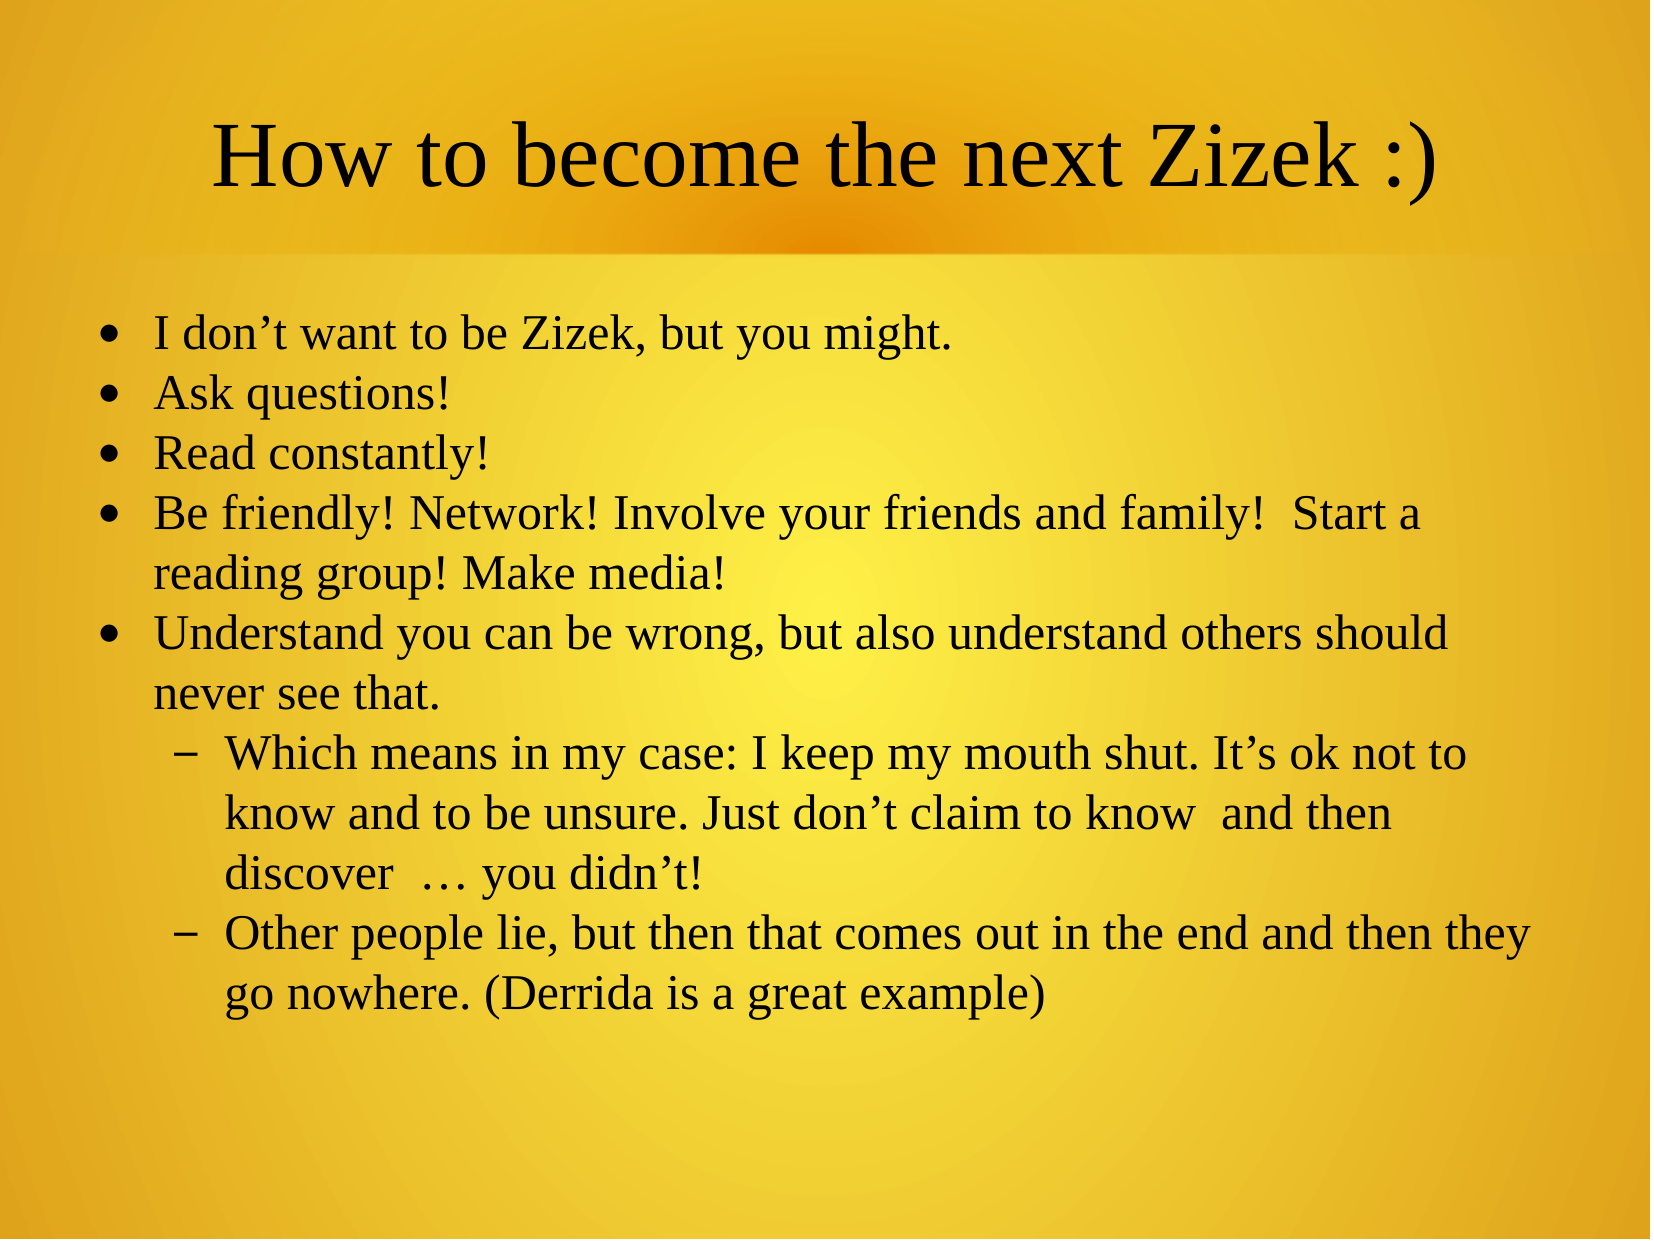

How to become the next Zizek :)
I don’t want to be Zizek, but you might.
Ask questions!
Read constantly!
Be friendly! Network! Involve your friends and family! Start a reading group! Make media!
Understand you can be wrong, but also understand others should never see that.
Which means in my case: I keep my mouth shut. It’s ok not to know and to be unsure. Just don’t claim to know and then discover … you didn’t!
Other people lie, but then that comes out in the end and then they go nowhere. (Derrida is a great example)